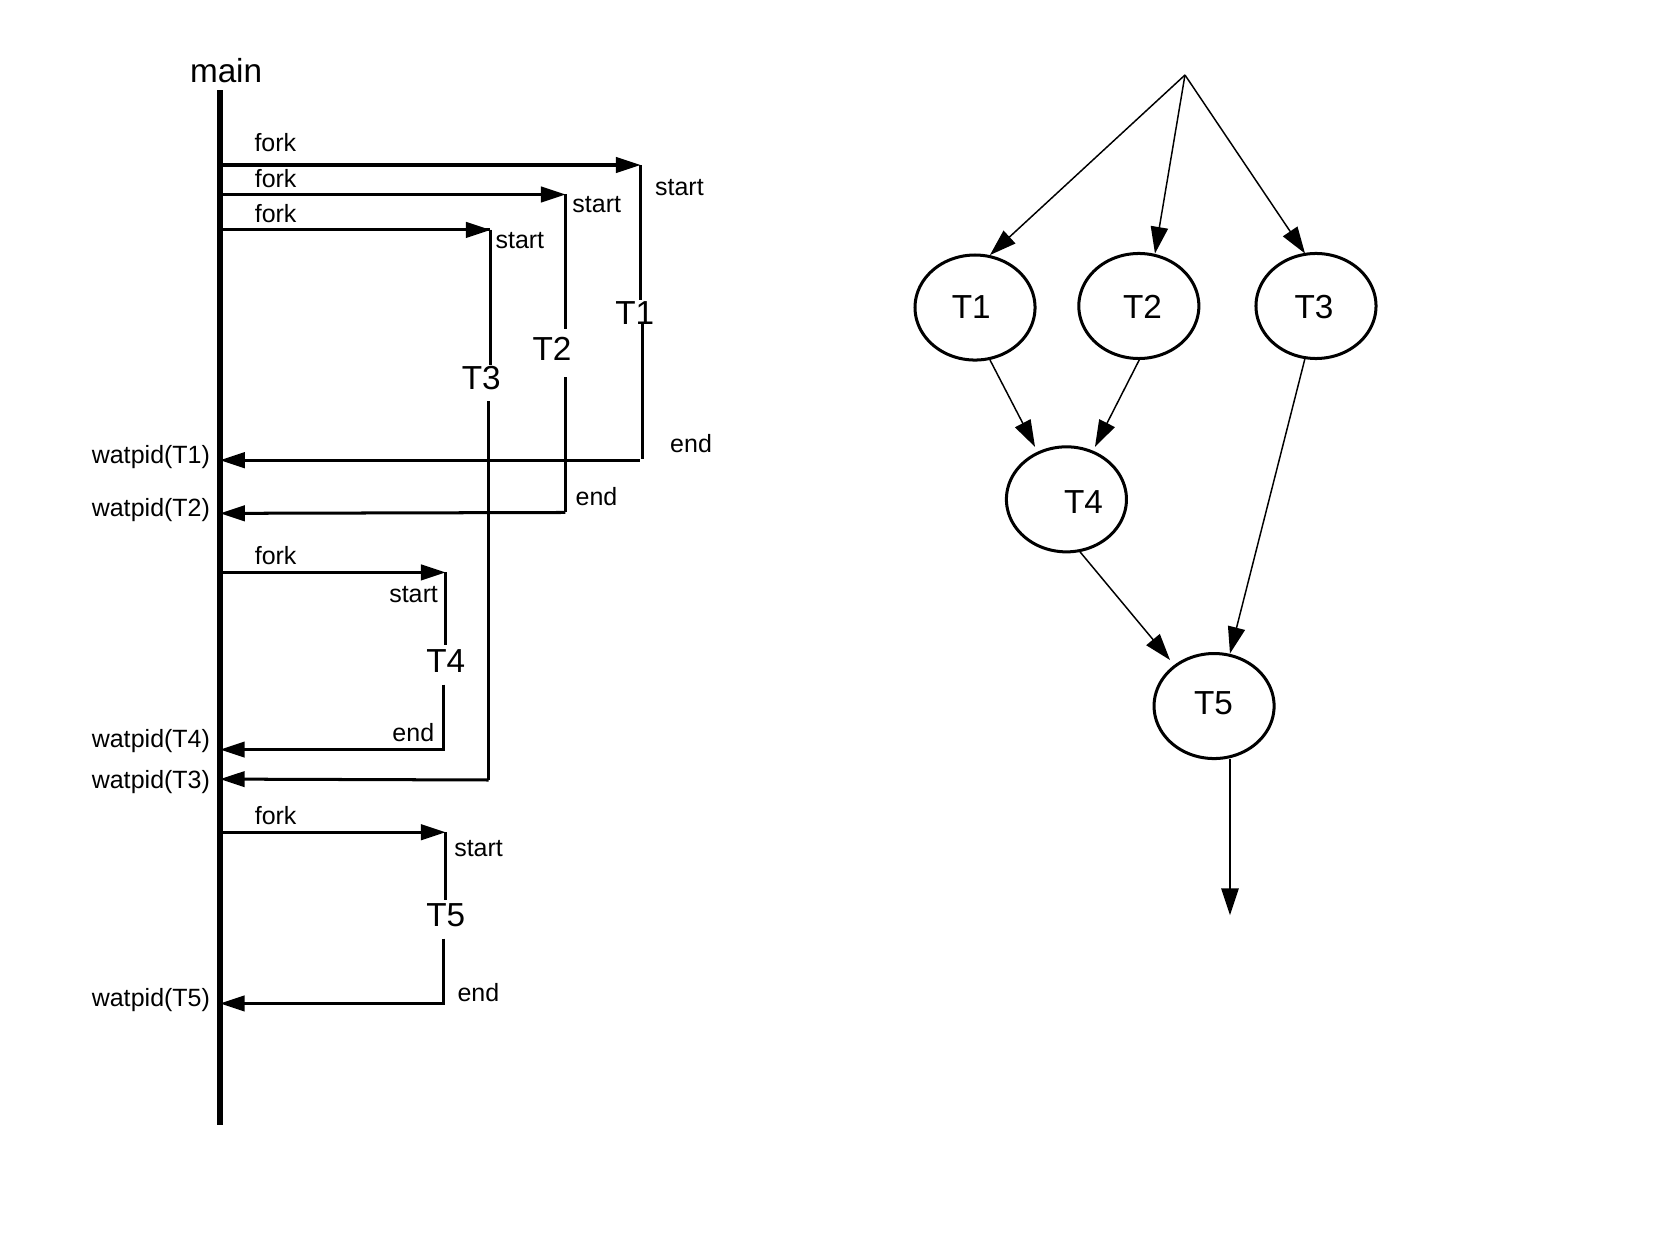

main
fork
fork
start
start
fork
start
T1
T2
T3
T1
T2
T3
end
watpid(T1)
end
T4
watpid(T2)
fork
start
T4
T5
end
watpid(T4)
watpid(T3)
fork
start
T5
end
watpid(T5)